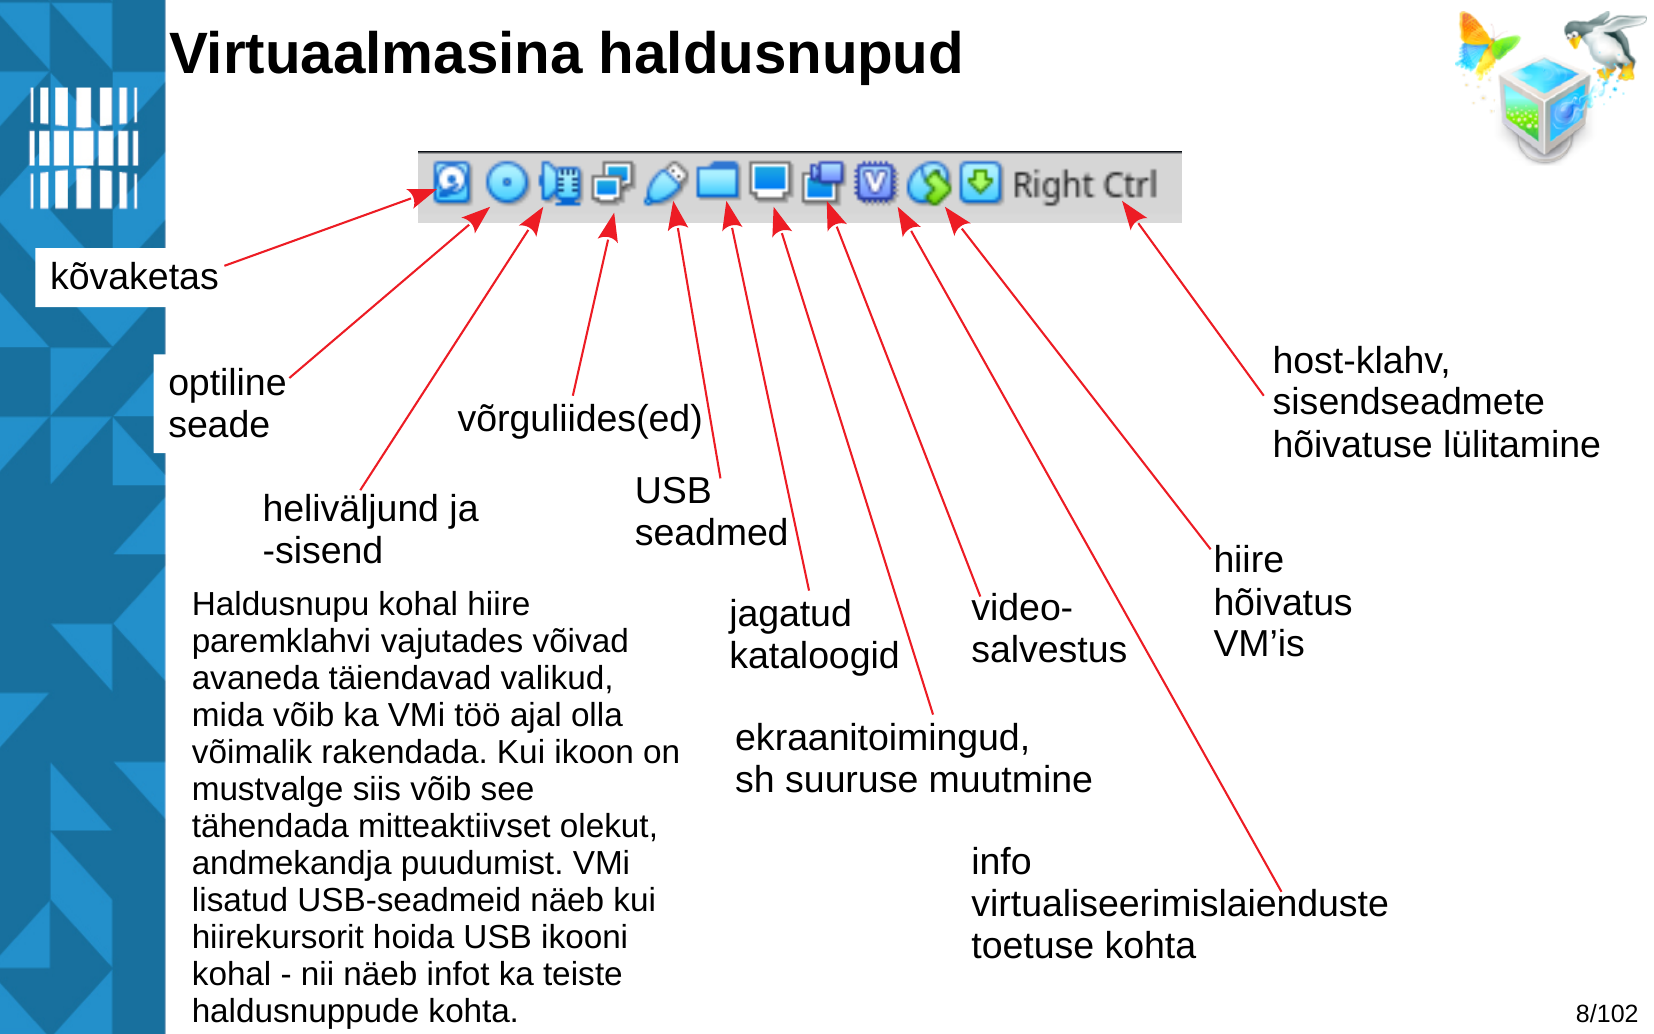

# Virtuaalmasina haldusnupud
kõvaketas
host-klahv, sisendseadmete hõivatuse lülitamine
optiline seade
võrguliides(ed)
USB seadmed
heliväljund ja -sisend
hiire hõivatus VM’is
video-salvestus
jagatud kataloogid
ekraanitoimingud,
sh suuruse muutmine
info virtualiseerimislaienduste toetuse kohta
Haldusnupu kohal hiire paremklahvi vajutades võivad avaneda täiendavad valikud, mida võib ka VMi töö ajal olla võimalik rakendada. Kui ikoon on mustvalge siis võib see tähendada mitteaktiivset olekut, andmekandja puudumist. VMi lisatud USB-seadmeid näeb kui hiirekursorit hoida USB ikooni kohal - nii näeb infot ka teiste haldusnuppude kohta.